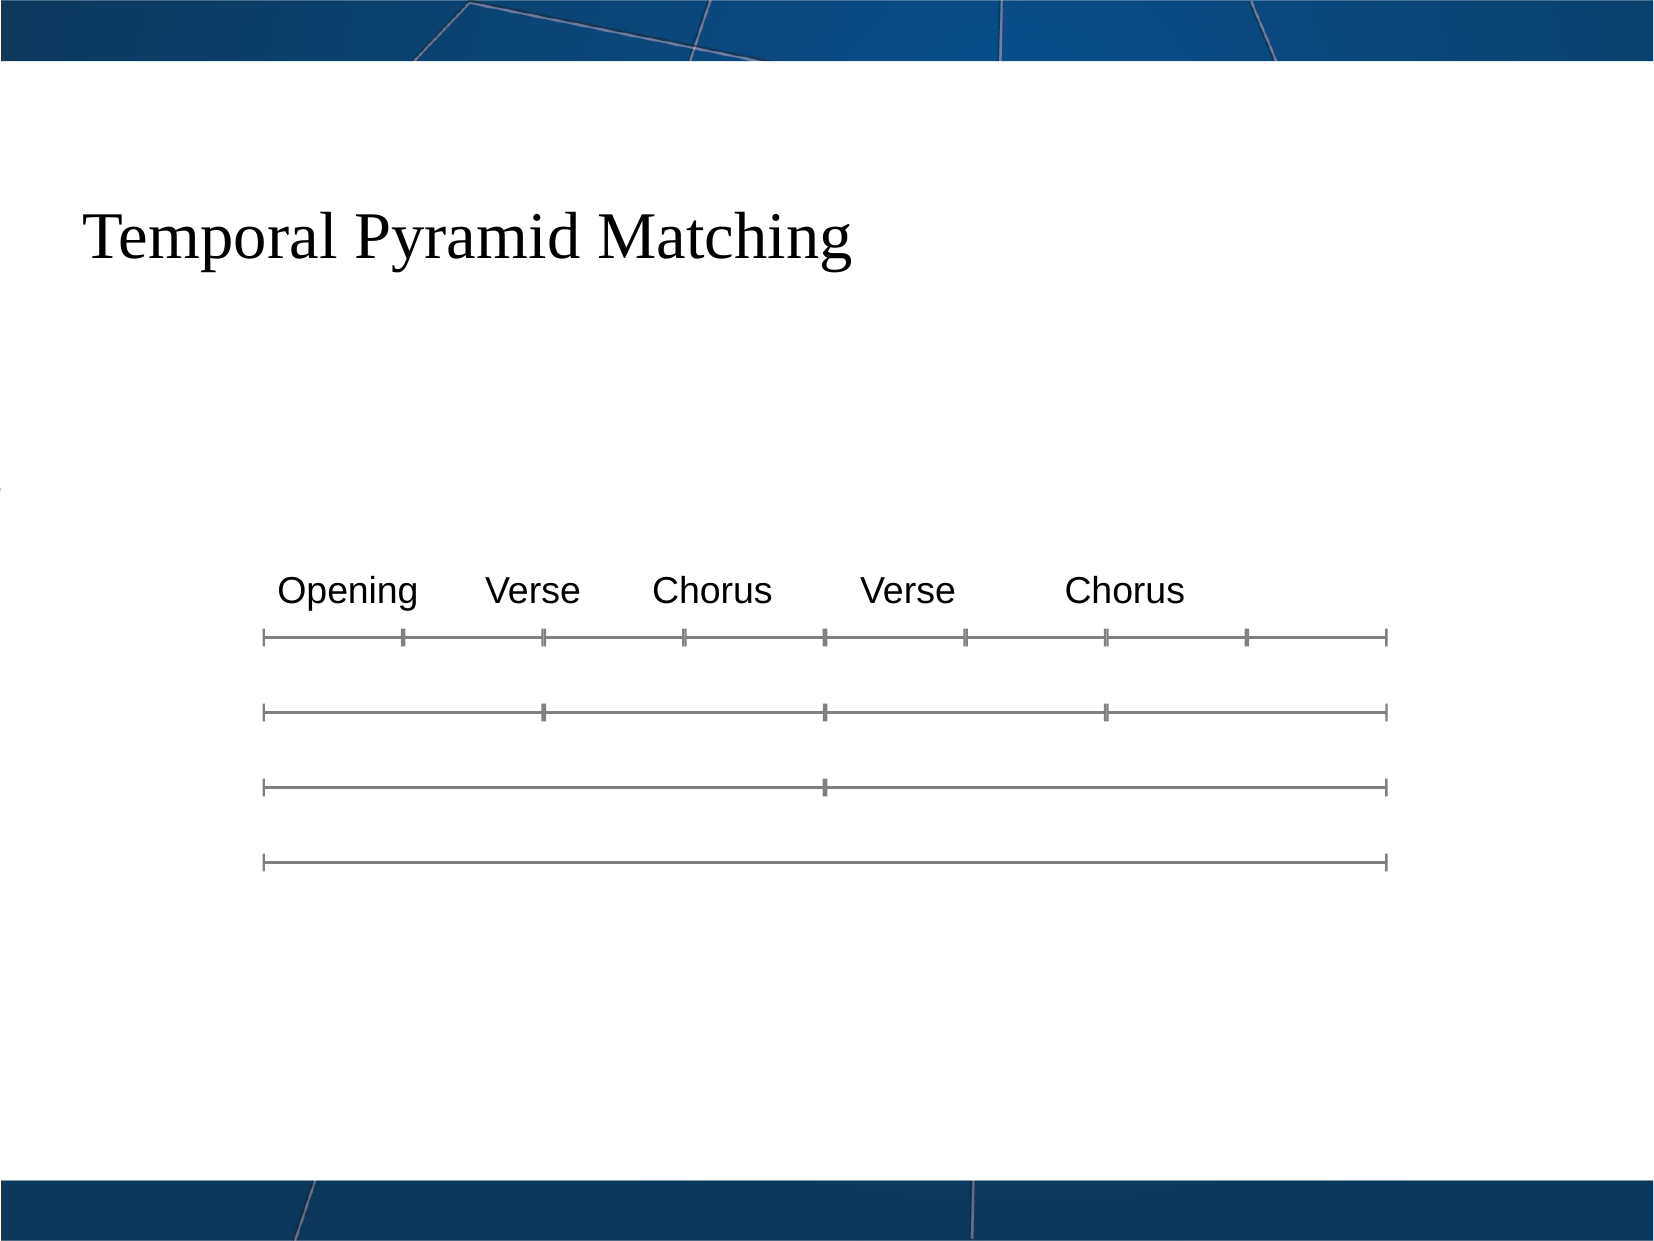

# Temporal Pyramid Matching
Opening
Verse
Chorus
Verse
Chorus